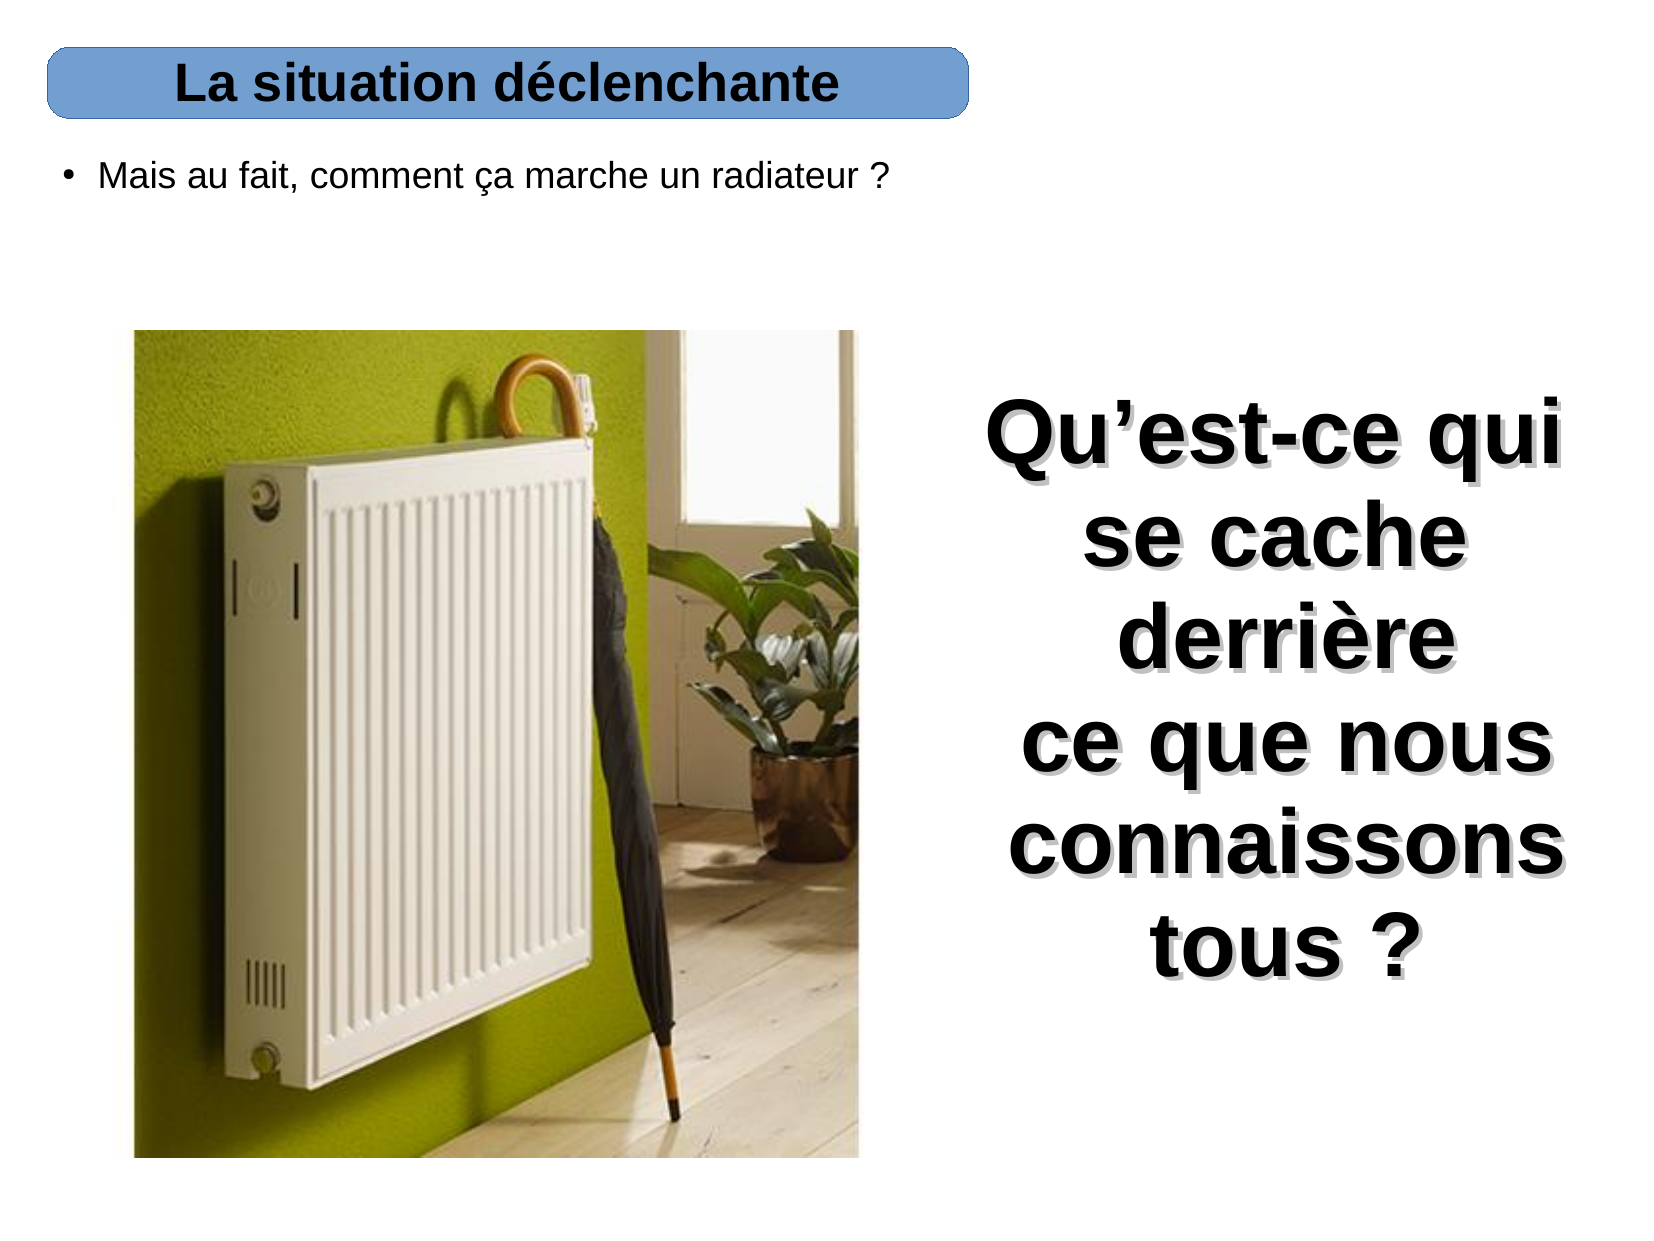

La situation déclenchante
Mais au fait, comment ça marche un radiateur ?
Qu’est-ce qui
se cache
derrière
ce que nous connaissons tous ?